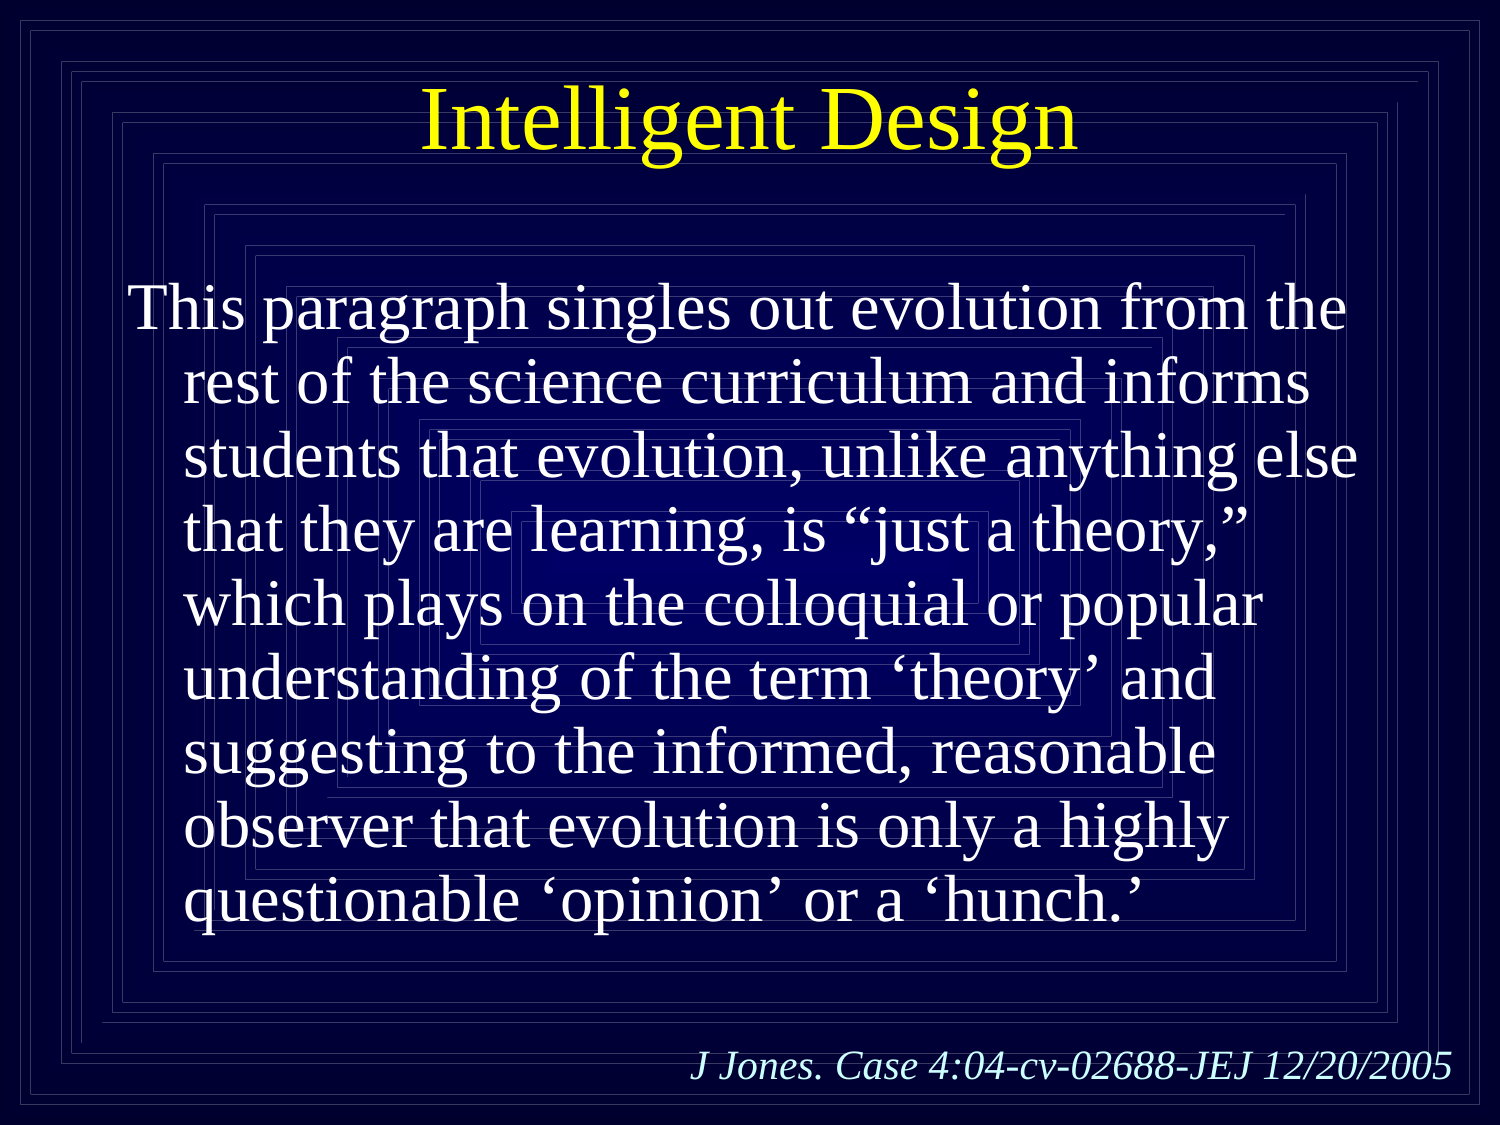

# Intelligent Design
This paragraph singles out evolution from the rest of the science curriculum and informs students that evolution, unlike anything else that they are learning, is “just a theory,” which plays on the colloquial or popular understanding of the term ‘theory’ and suggesting to the informed, reasonable observer that evolution is only a highly questionable ‘opinion’ or a ‘hunch.’
J Jones. Case 4:04-cv-02688-JEJ 12/20/2005